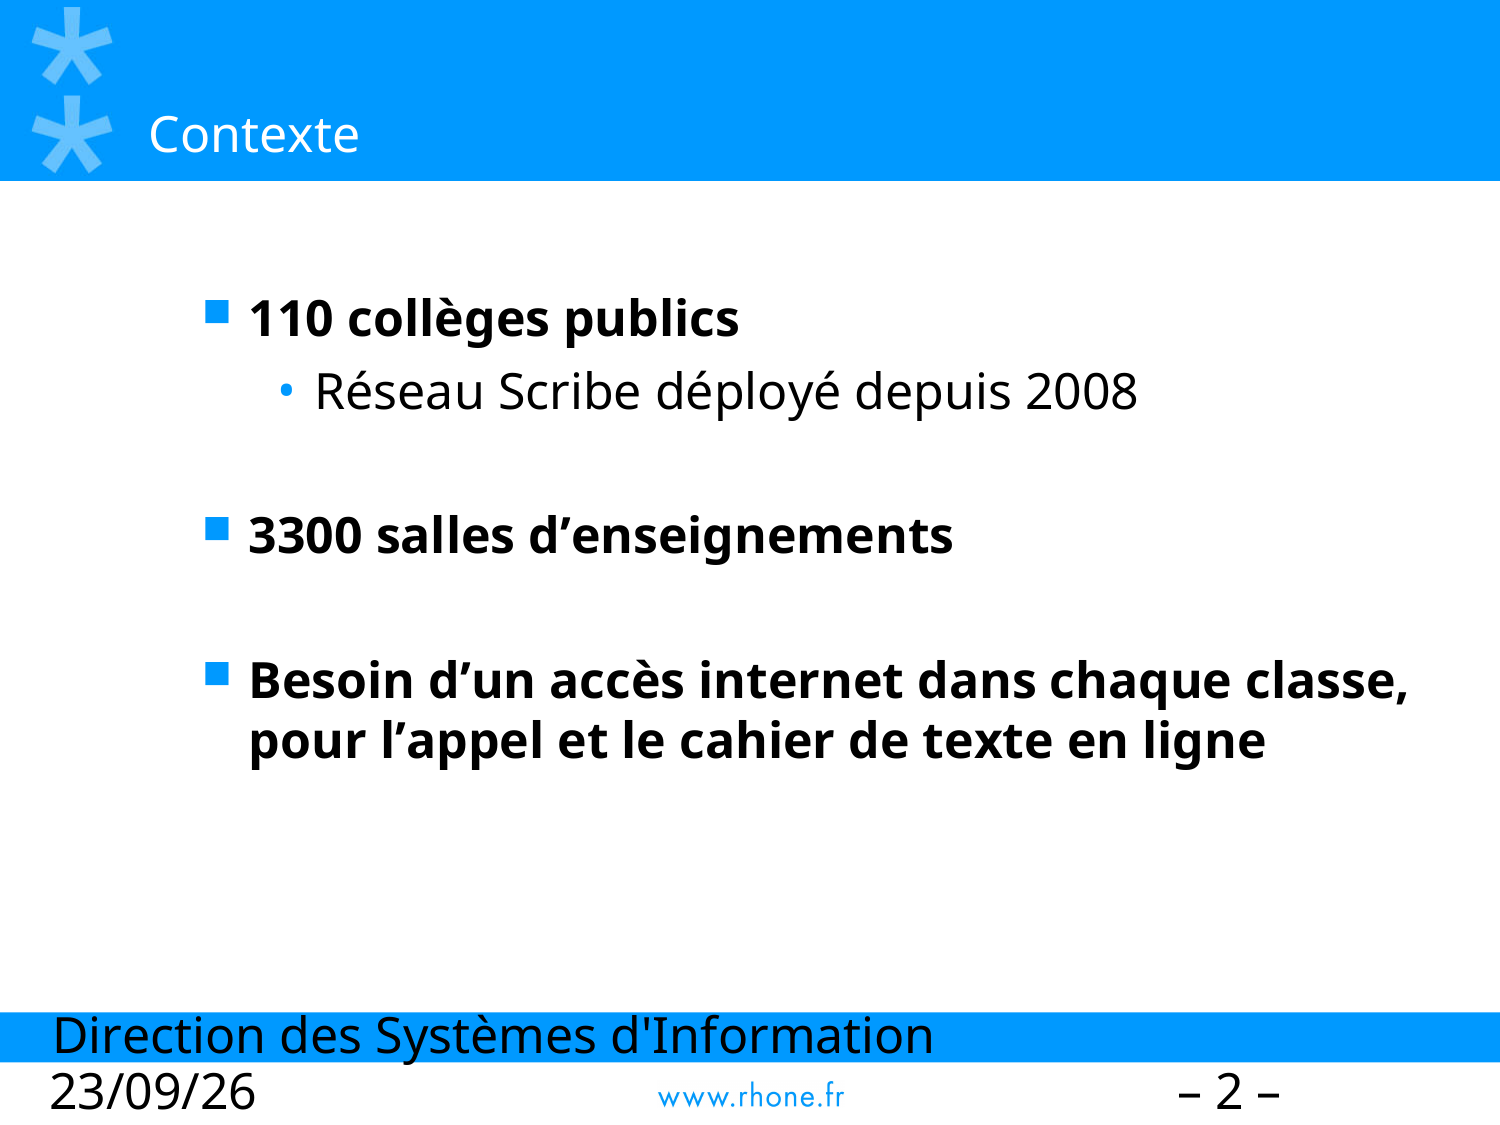

# Contexte
110 collèges publics
Réseau Scribe déployé depuis 2008
3300 salles d’enseignements
Besoin d’un accès internet dans chaque classe, pour l’appel et le cahier de texte en ligne
Direction des Systèmes d'Information
2